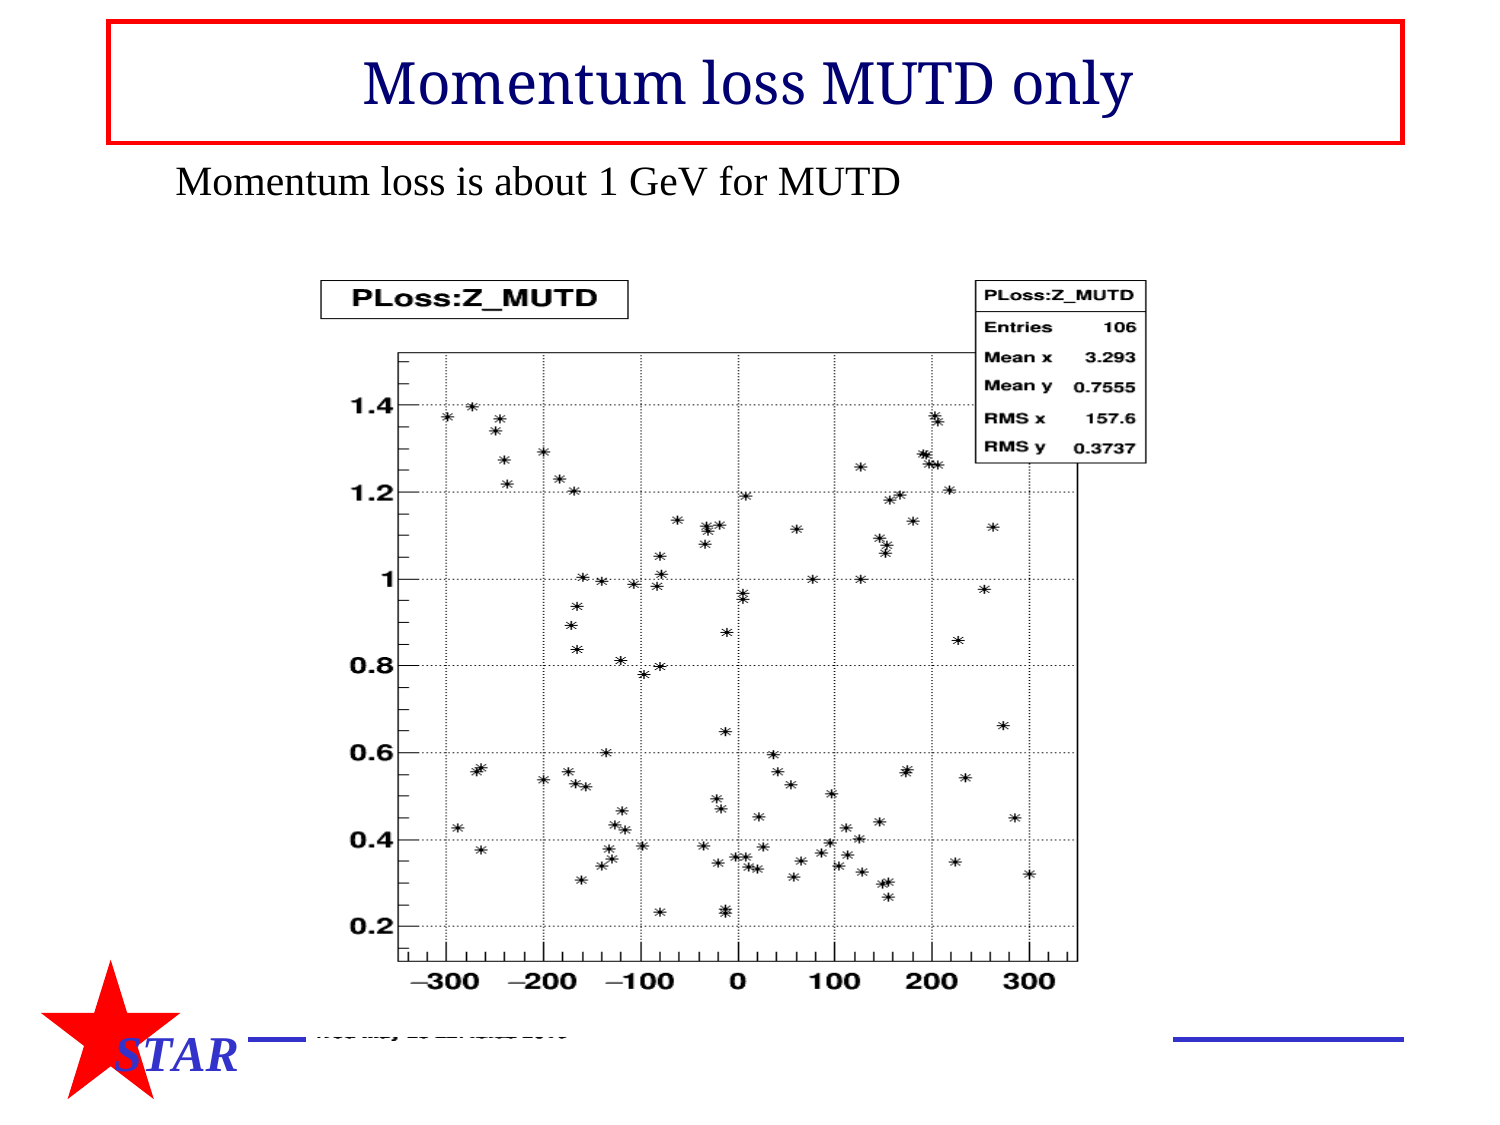

# Momentum loss MUTD only
Momentum loss is about 1 GeV for MUTD